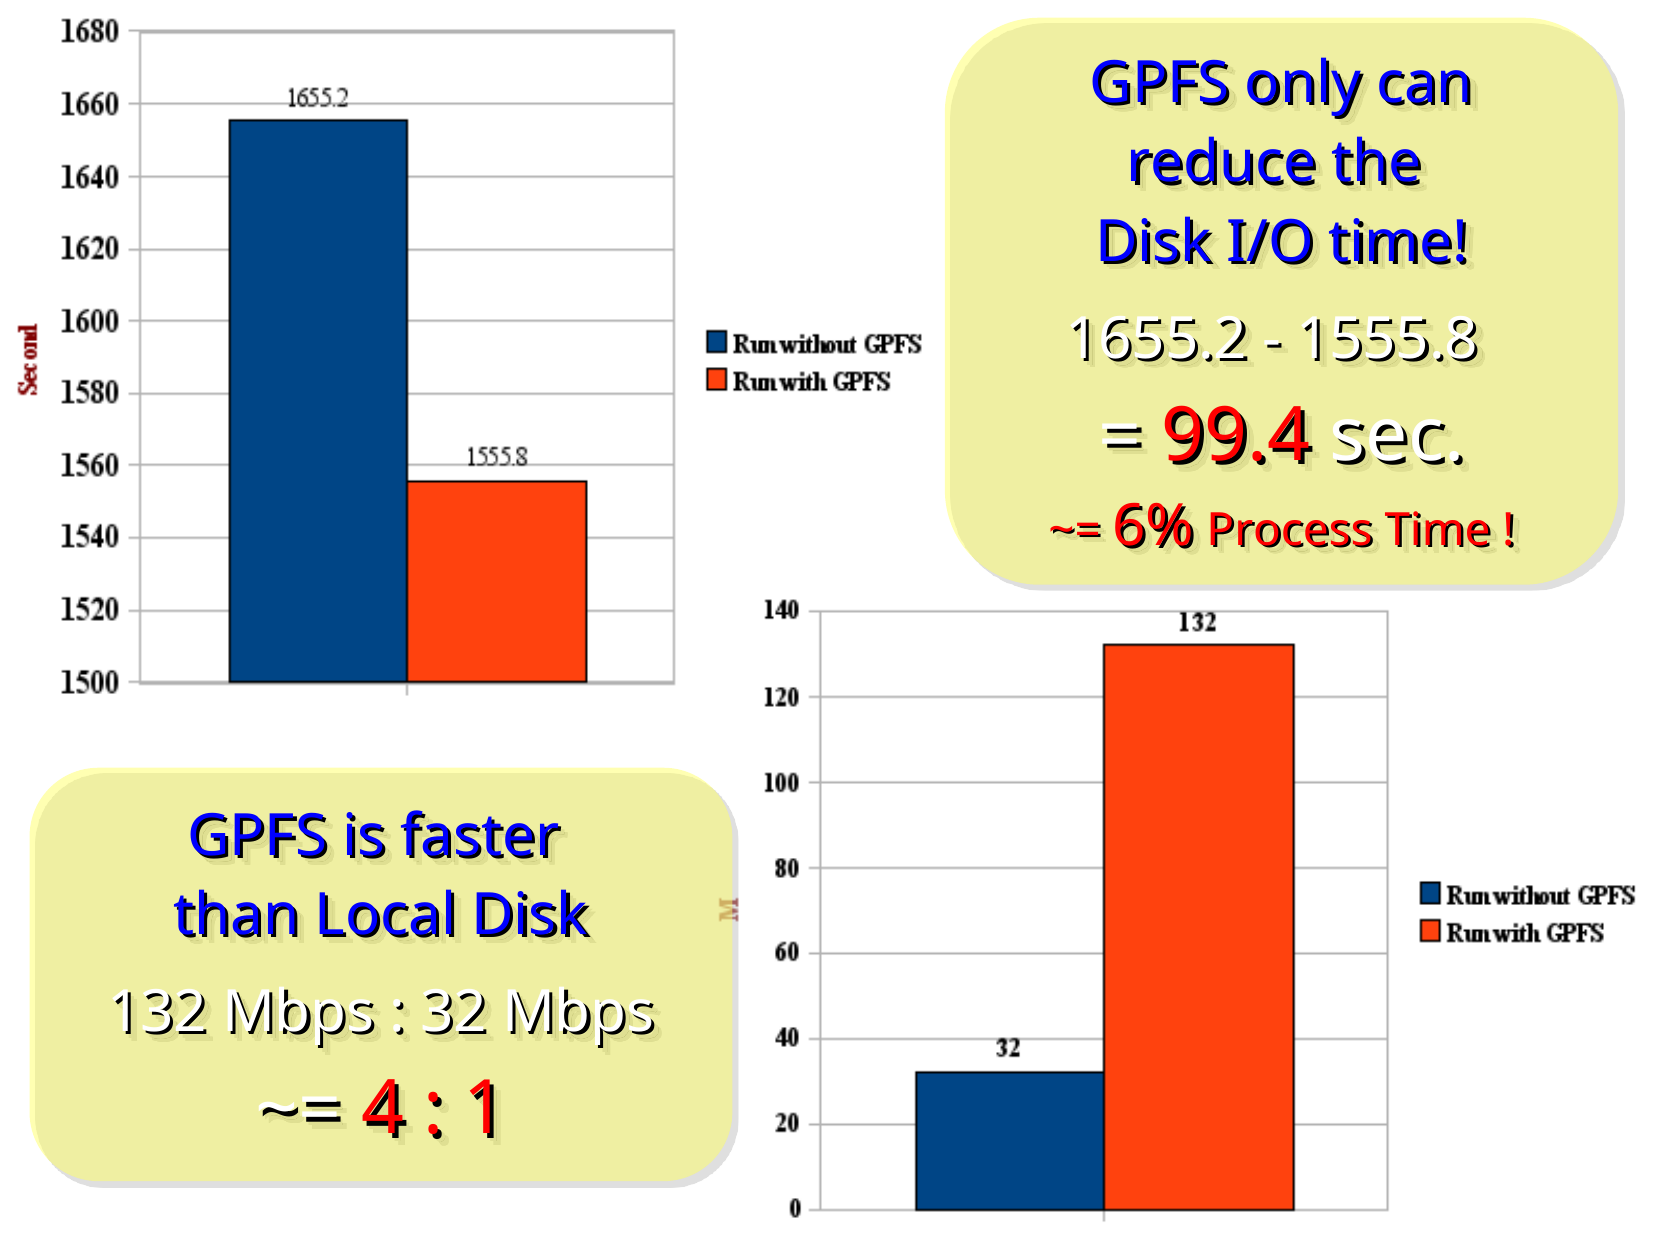

GPFS only can
reduce the
Disk I/O time!
1655.2 - 1555.8
= 99.4 sec.
~= 6% Process Time !
GPFS is faster
than Local Disk
132 Mbps : 32 Mbps ~= 4 : 1